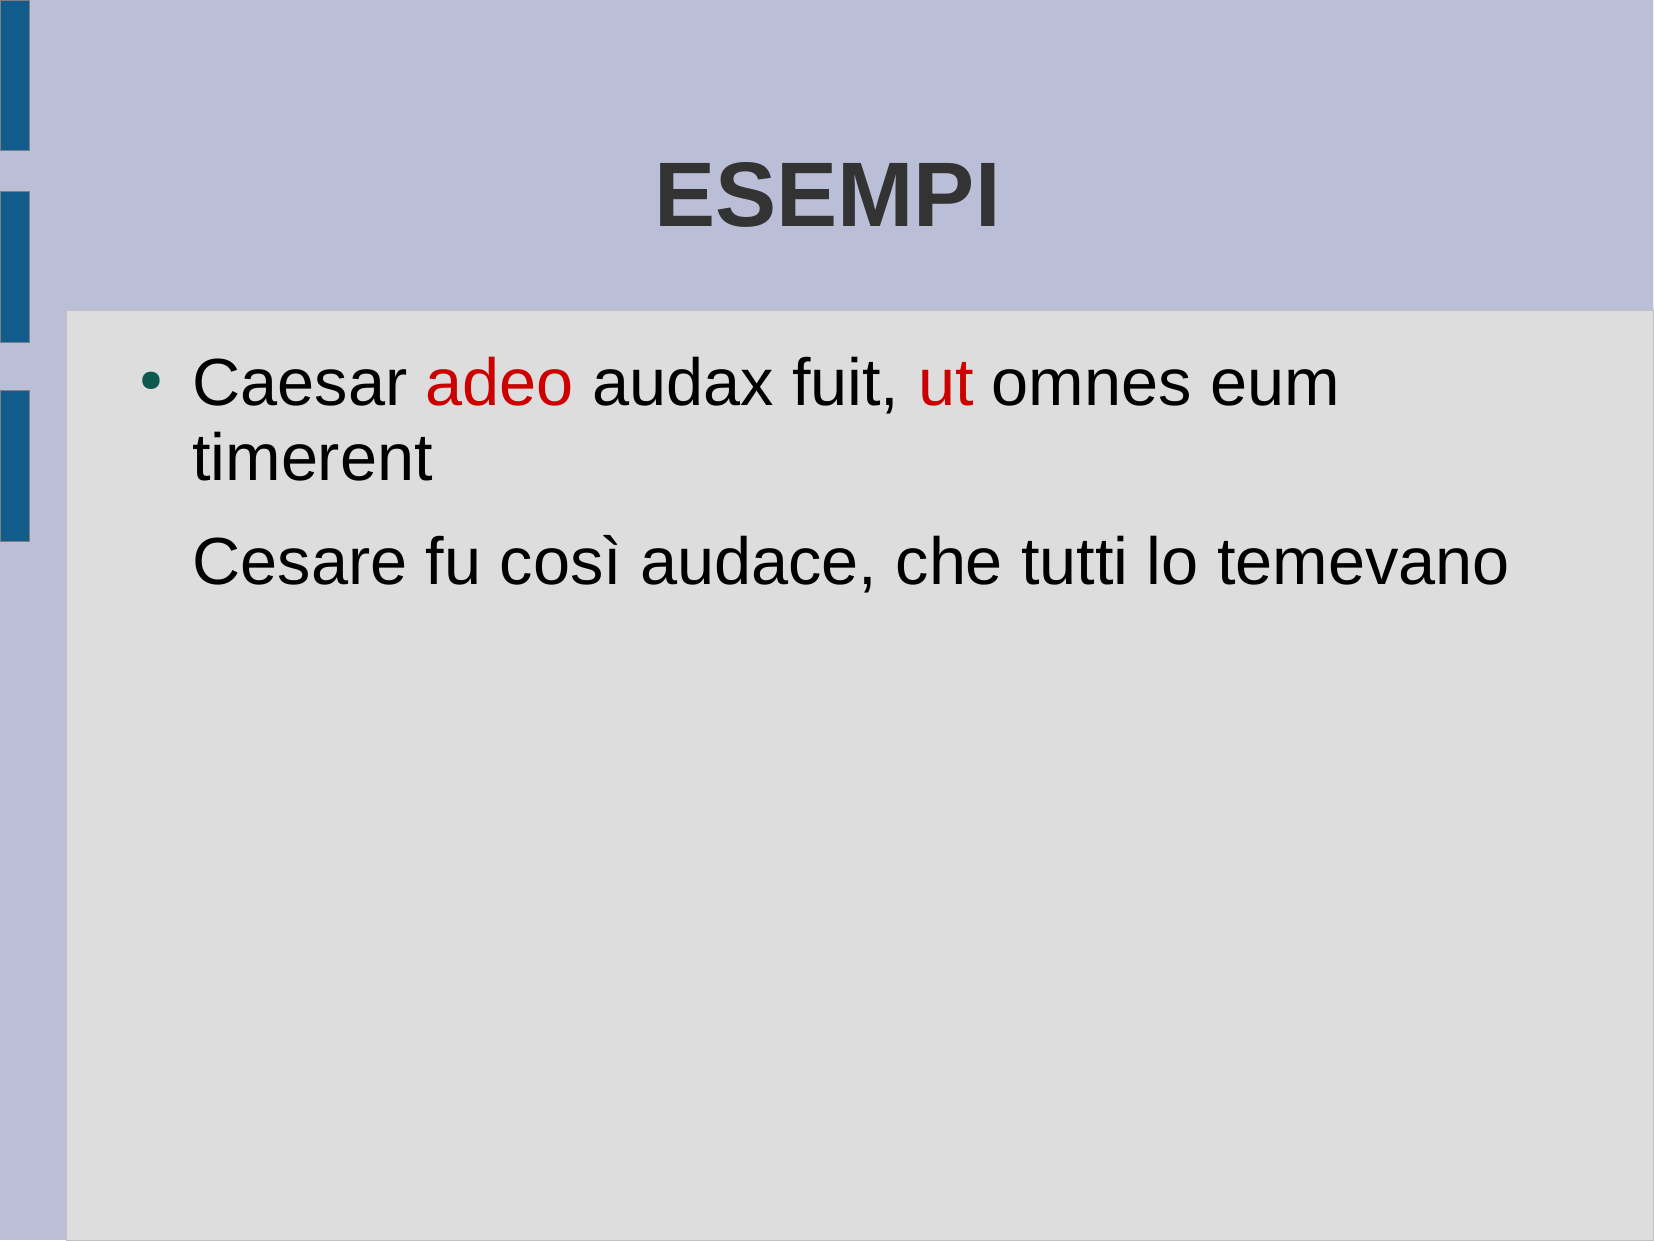

# ESEMPI
Caesar adeo audax fuit, ut omnes eum timerent
Cesare fu così audace, che tutti lo temevano